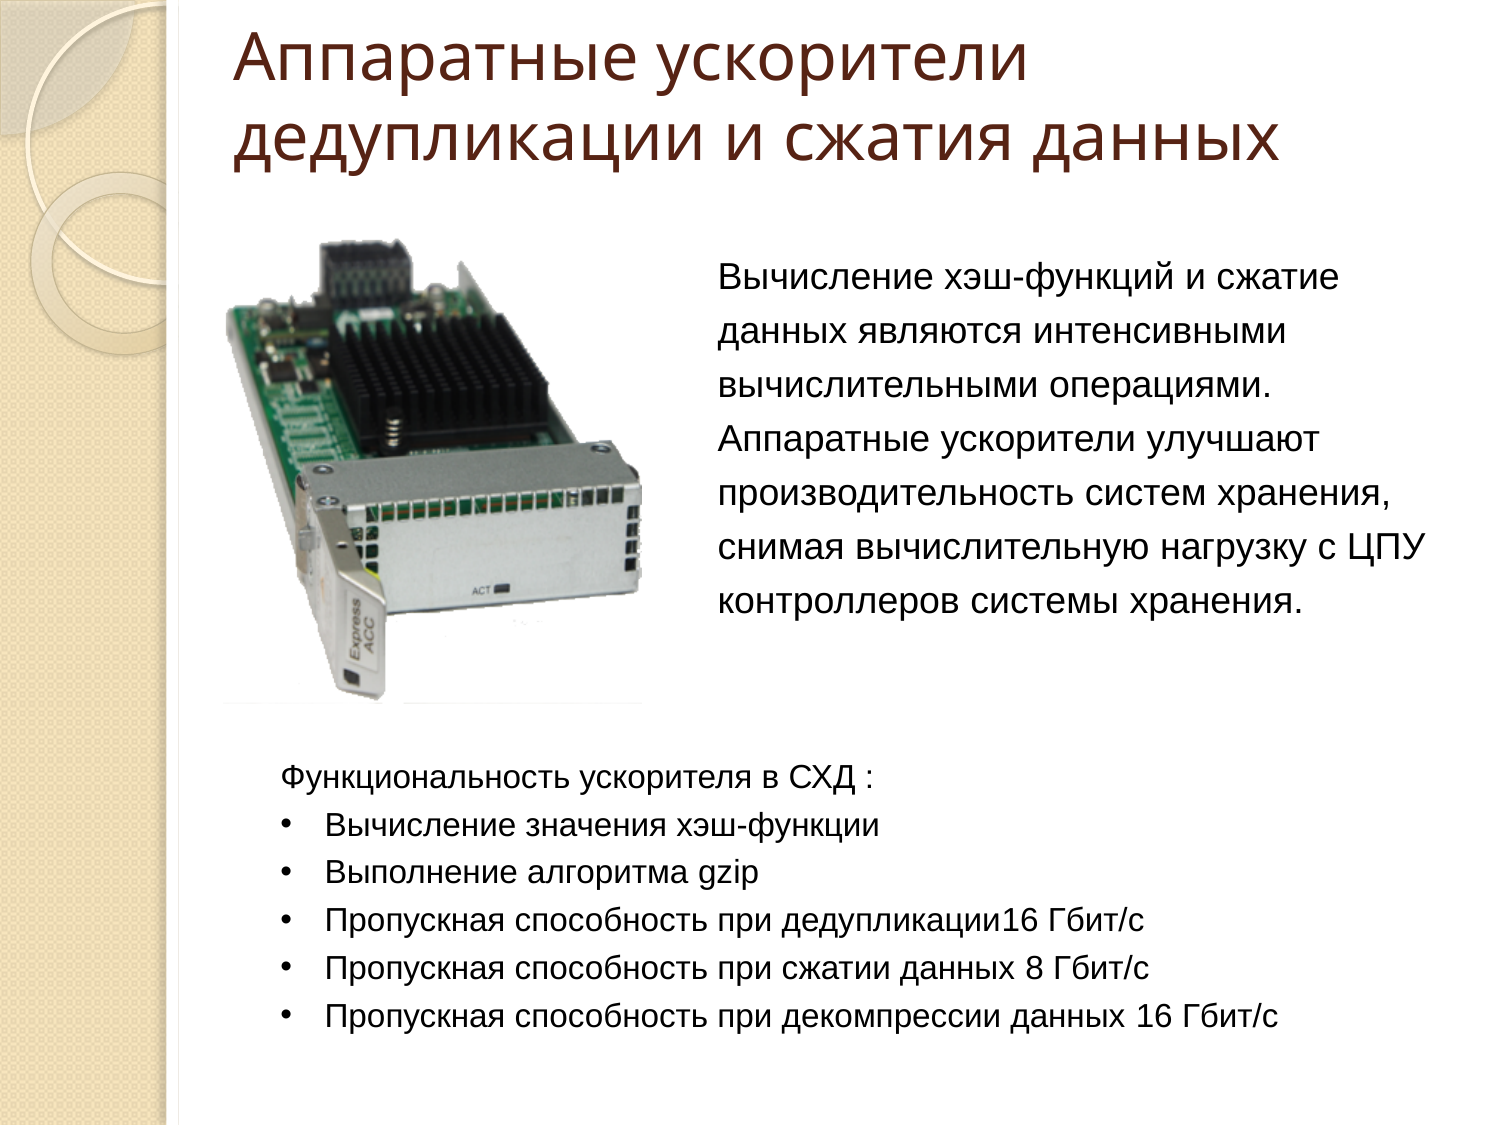

# Аппаратные ускорители дедупликации и сжатия данных
Вычисление хэш-функций и сжатие данных являются интенсивными вычислительными операциями. Аппаратные ускорители улучшают производительность систем хранения, снимая вычислительную нагрузку с ЦПУ контроллеров системы хранения.
Функциональность ускорителя в СХД :
Вычисление значения хэш-функции
Выполнение алгоритма gzip
Пропускная способность при дедупликации16 Гбит/с
Пропускная способность при сжатии данных 8 Гбит/с
Пропускная способность при декомпрессии данных 16 Гбит/с